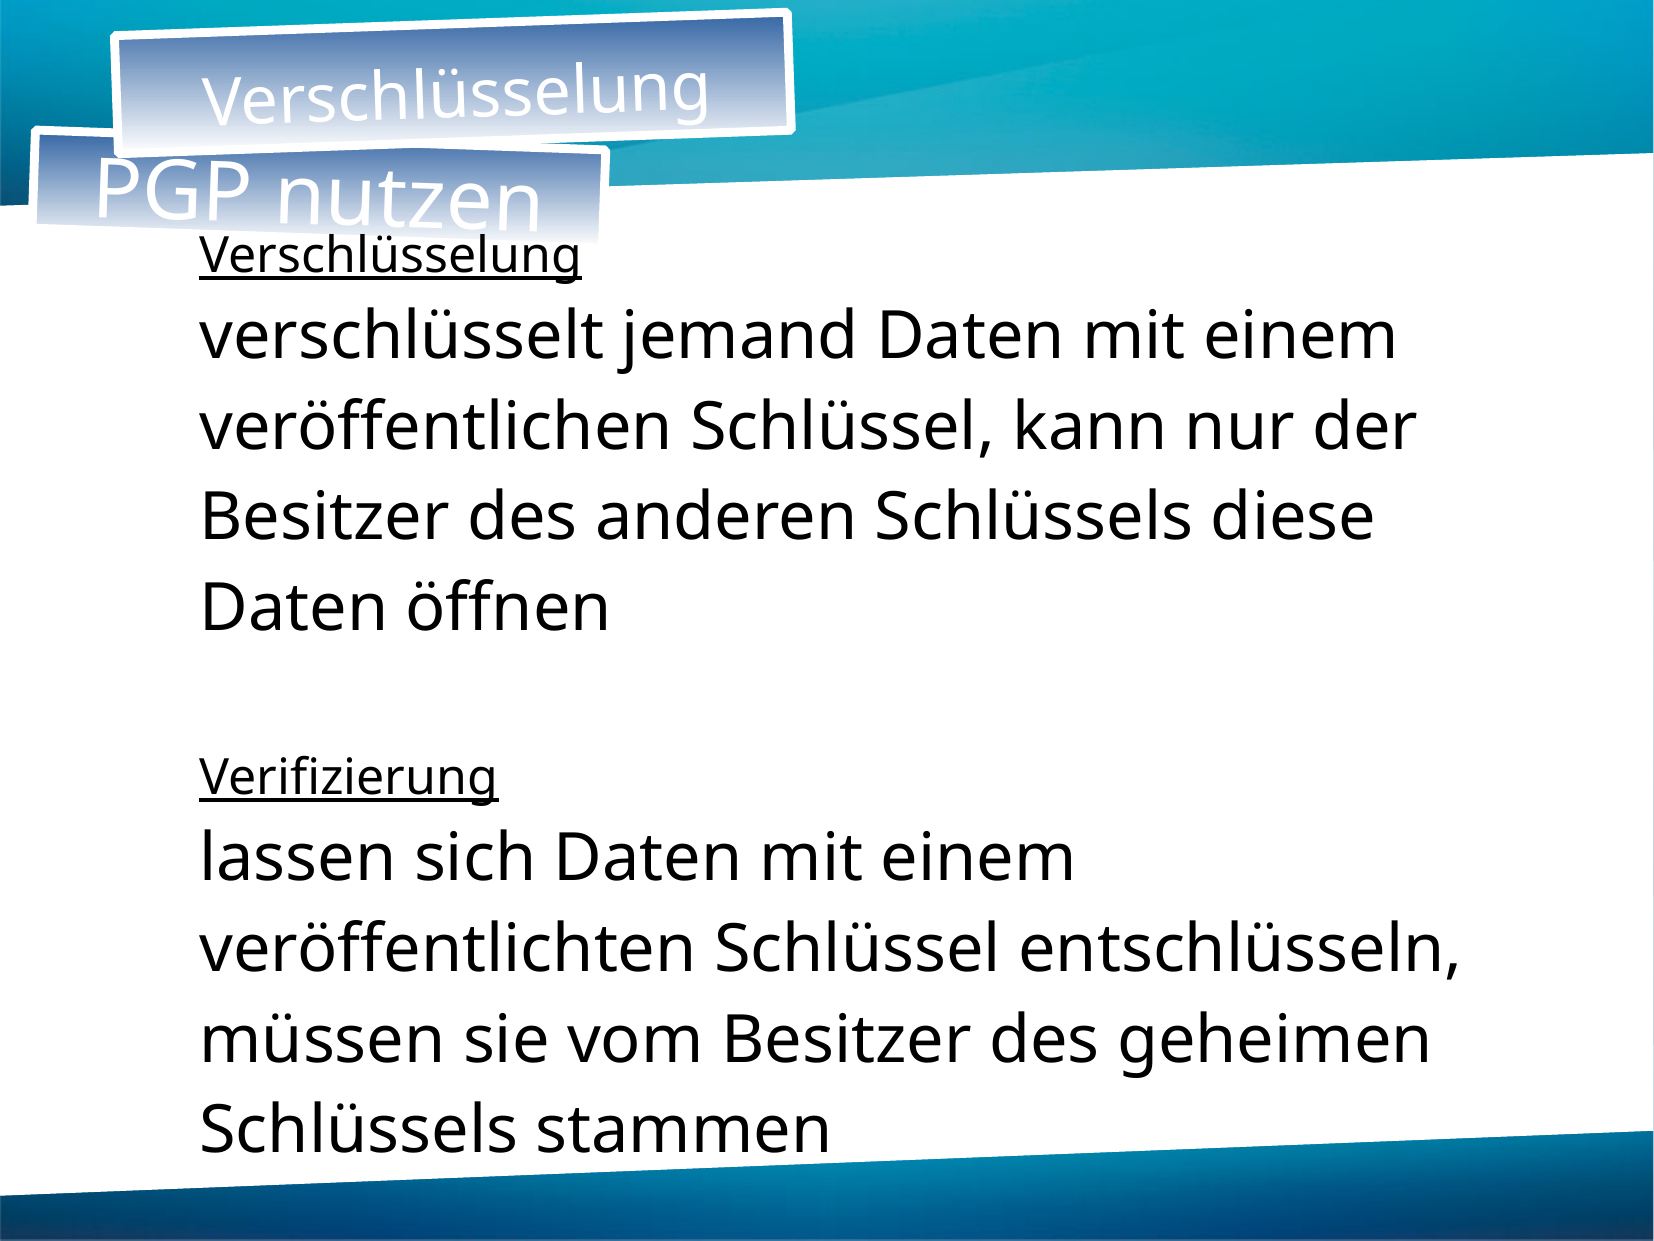

Verschlüsselung
PGP nutzen
Verschlüsselung
verschlüsselt jemand Daten mit einem veröffentlichen Schlüssel, kann nur der Besitzer des anderen Schlüssels diese Daten öffnen
Verifizierung
lassen sich Daten mit einem veröffentlichten Schlüssel entschlüsseln, müssen sie vom Besitzer des geheimen Schlüssels stammen